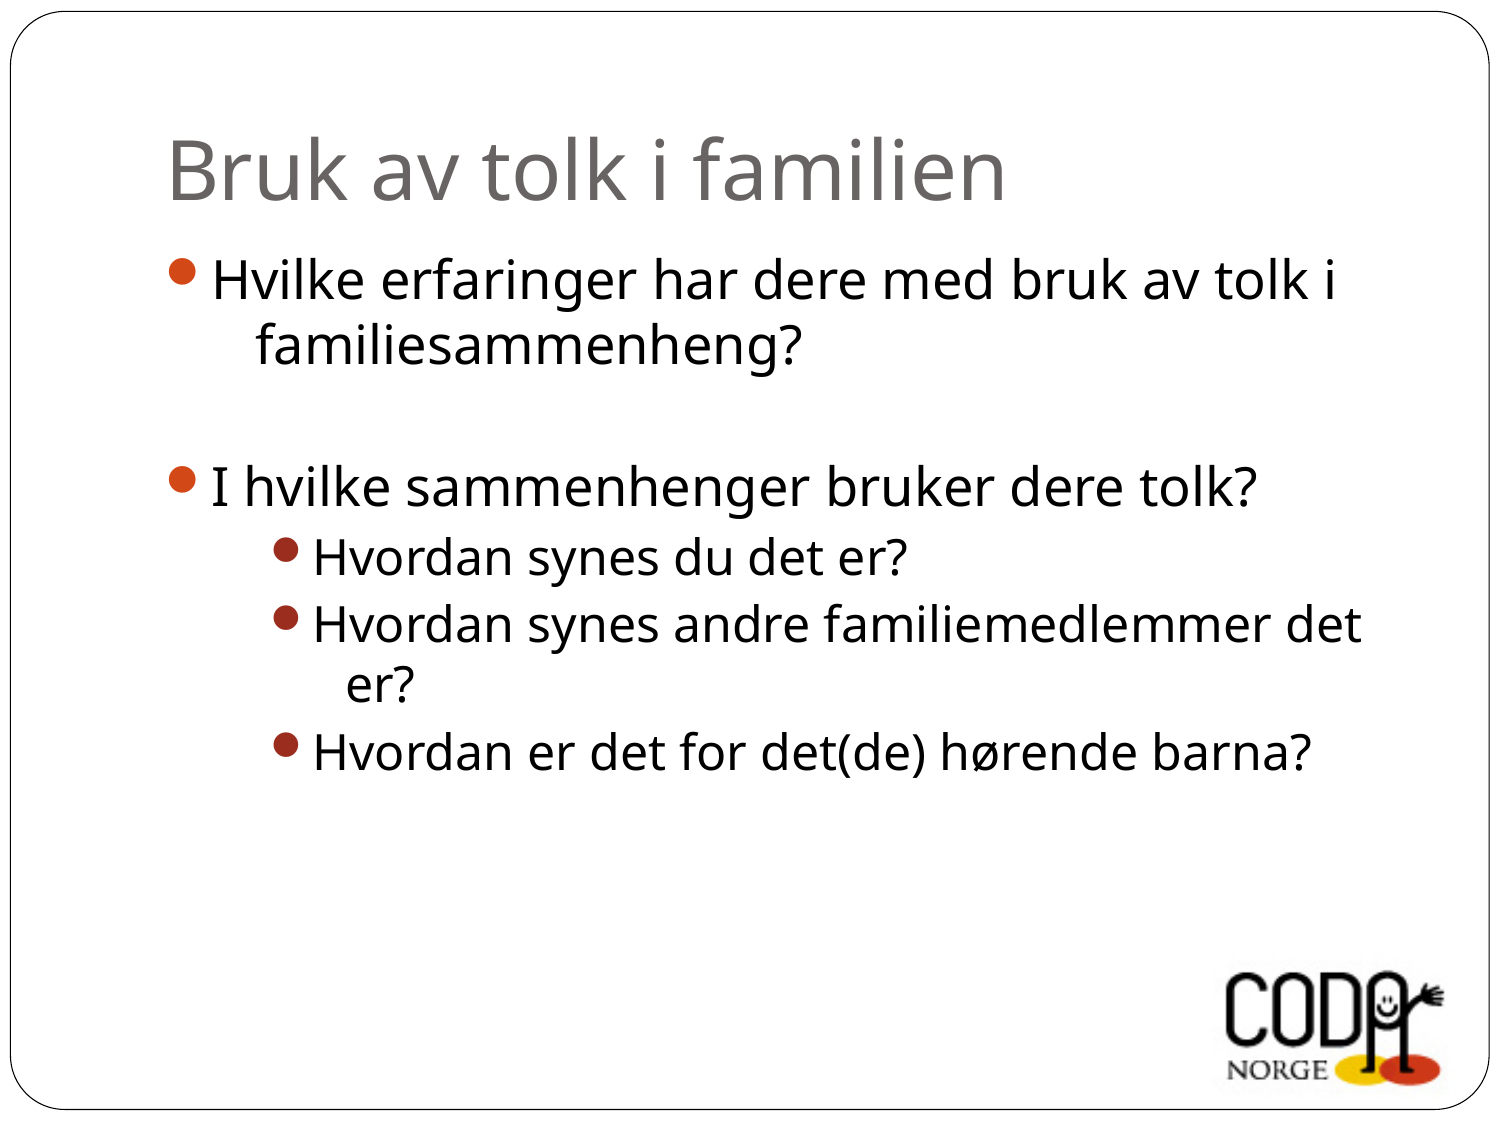

# Bruk av tolk i familien
Hvilke erfaringer har dere med bruk av tolk i familiesammenheng?
I hvilke sammenhenger bruker dere tolk?
Hvordan synes du det er?
Hvordan synes andre familiemedlemmer det er?
Hvordan er det for det(de) hørende barna?